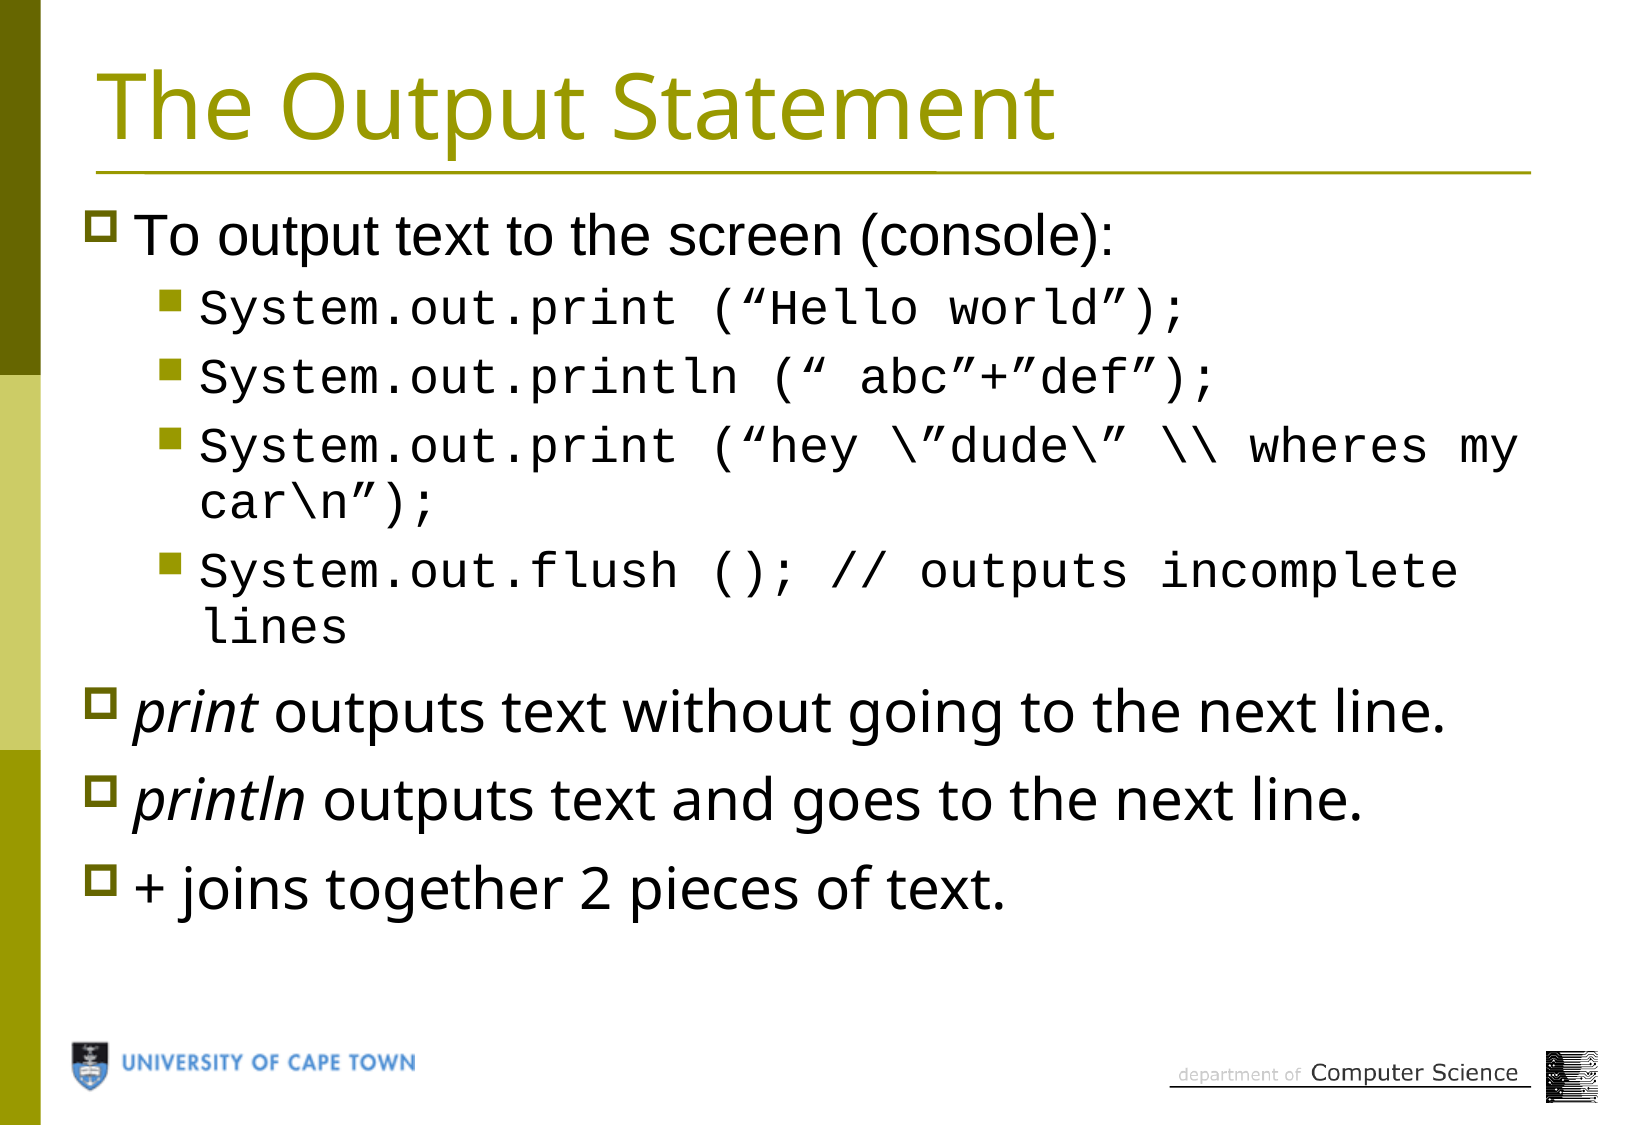

# The Output Statement
To output text to the screen (console):
System.out.print (“Hello world”);
System.out.println (“ abc”+”def”);
System.out.print (“hey \”dude\” \\ wheres my car\n”);
System.out.flush (); // outputs incomplete lines
print outputs text without going to the next line.
println outputs text and goes to the next line.
+ joins together 2 pieces of text.